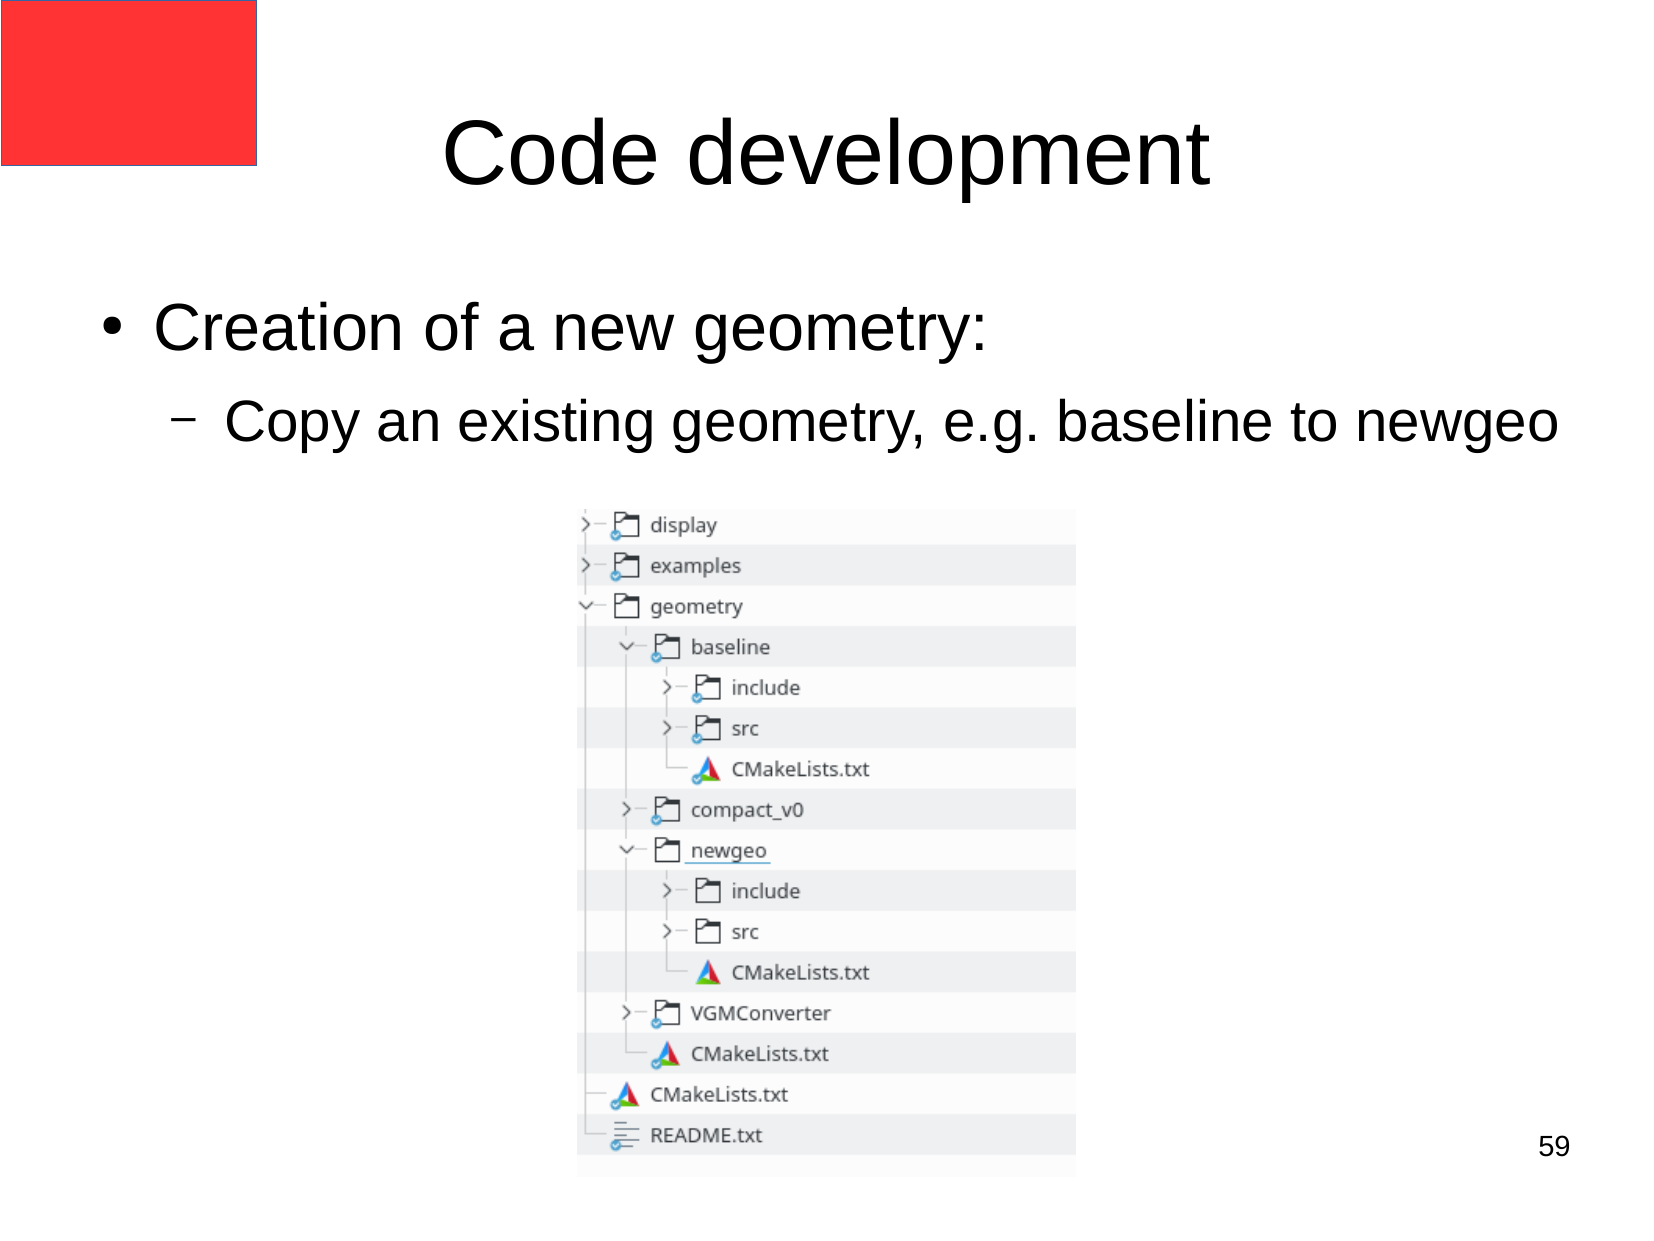

# Code development
Creation of a new geometry:
Copy an existing geometry, e.g. baseline to newgeo
59